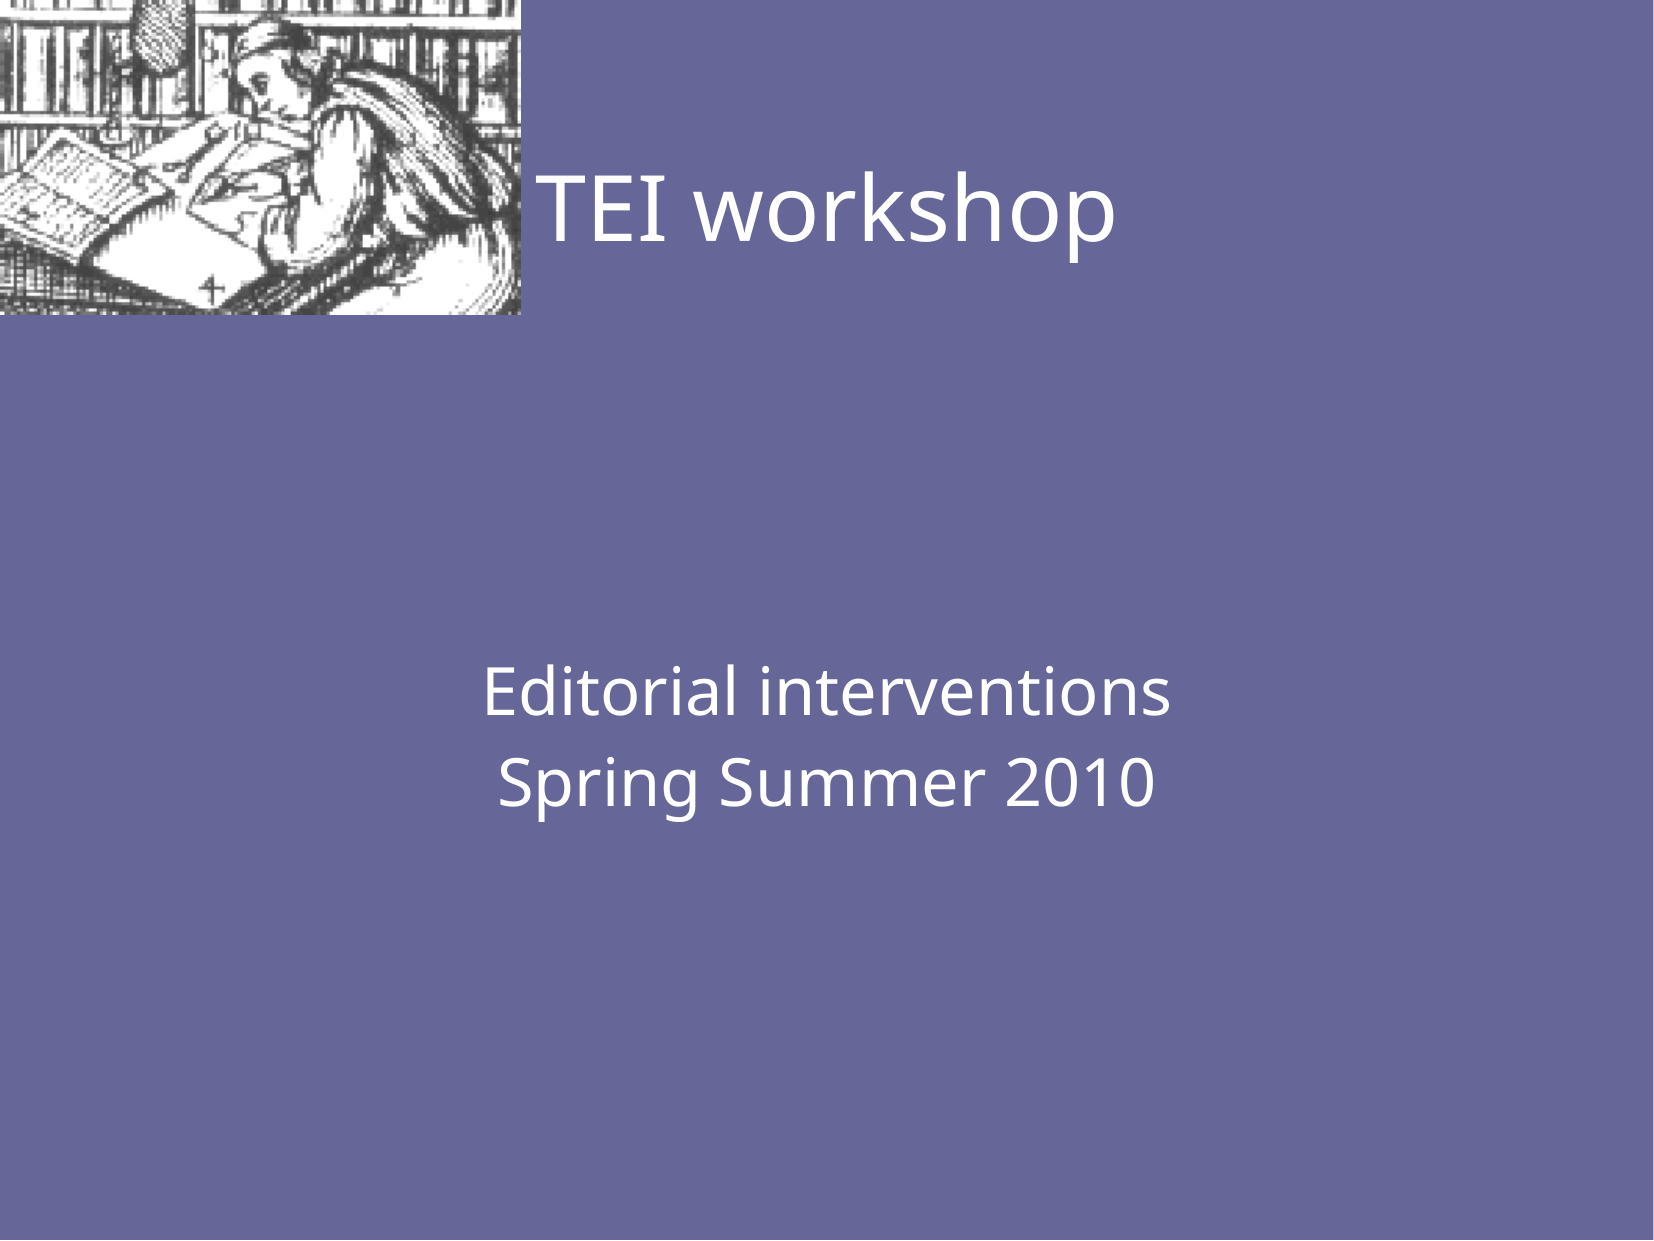

# TEI workshop
Editorial interventions
Spring Summer 2010